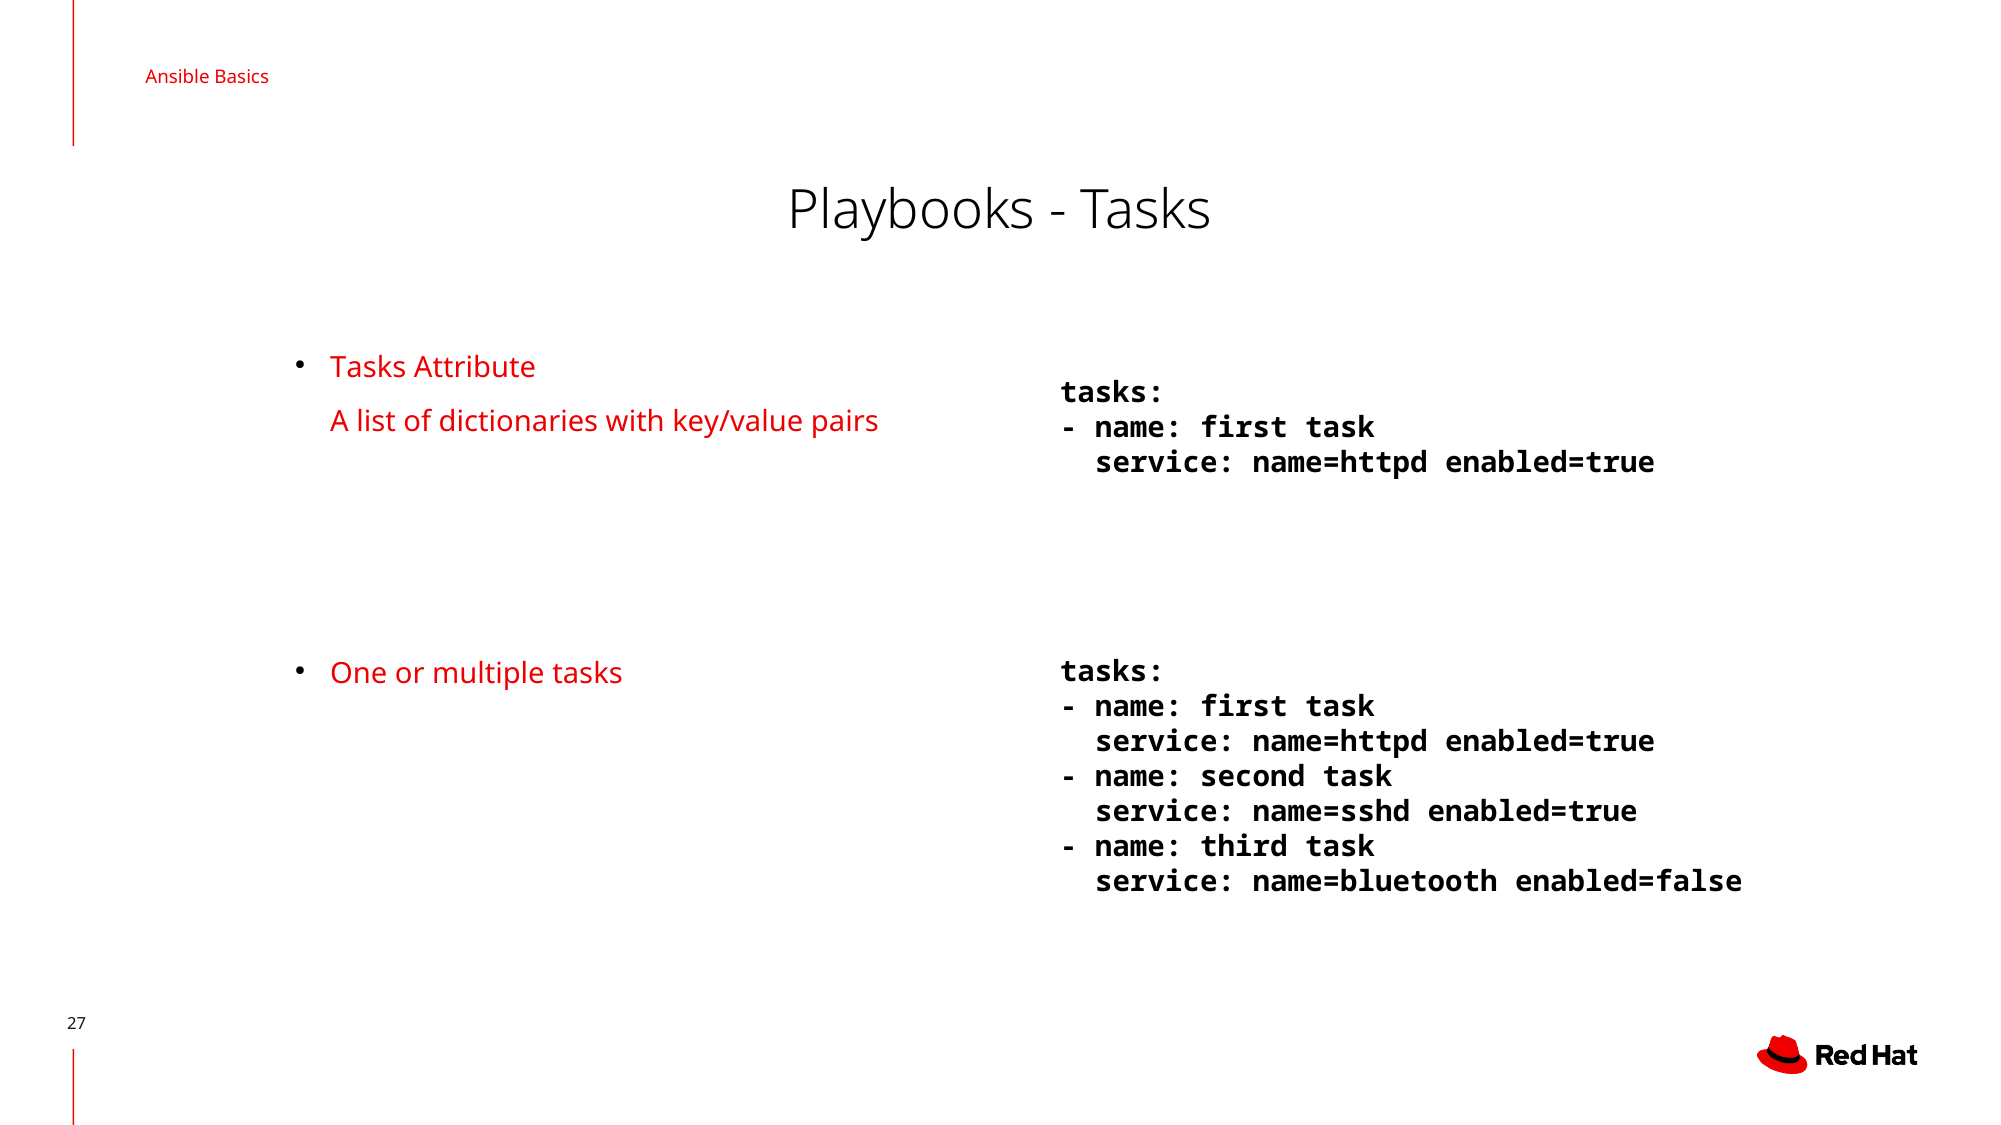

Ansible Basics
# Playbooks - Tasks
Tasks Attribute
A list of dictionaries with key/value pairs
One or multiple tasks
 tasks:
 - name: first task
 service: name=httpd enabled=true
 tasks:
 - name: first task
 service: name=httpd enabled=true
 - name: second task
 service: name=sshd enabled=true
 - name: third task
 service: name=bluetooth enabled=false
27